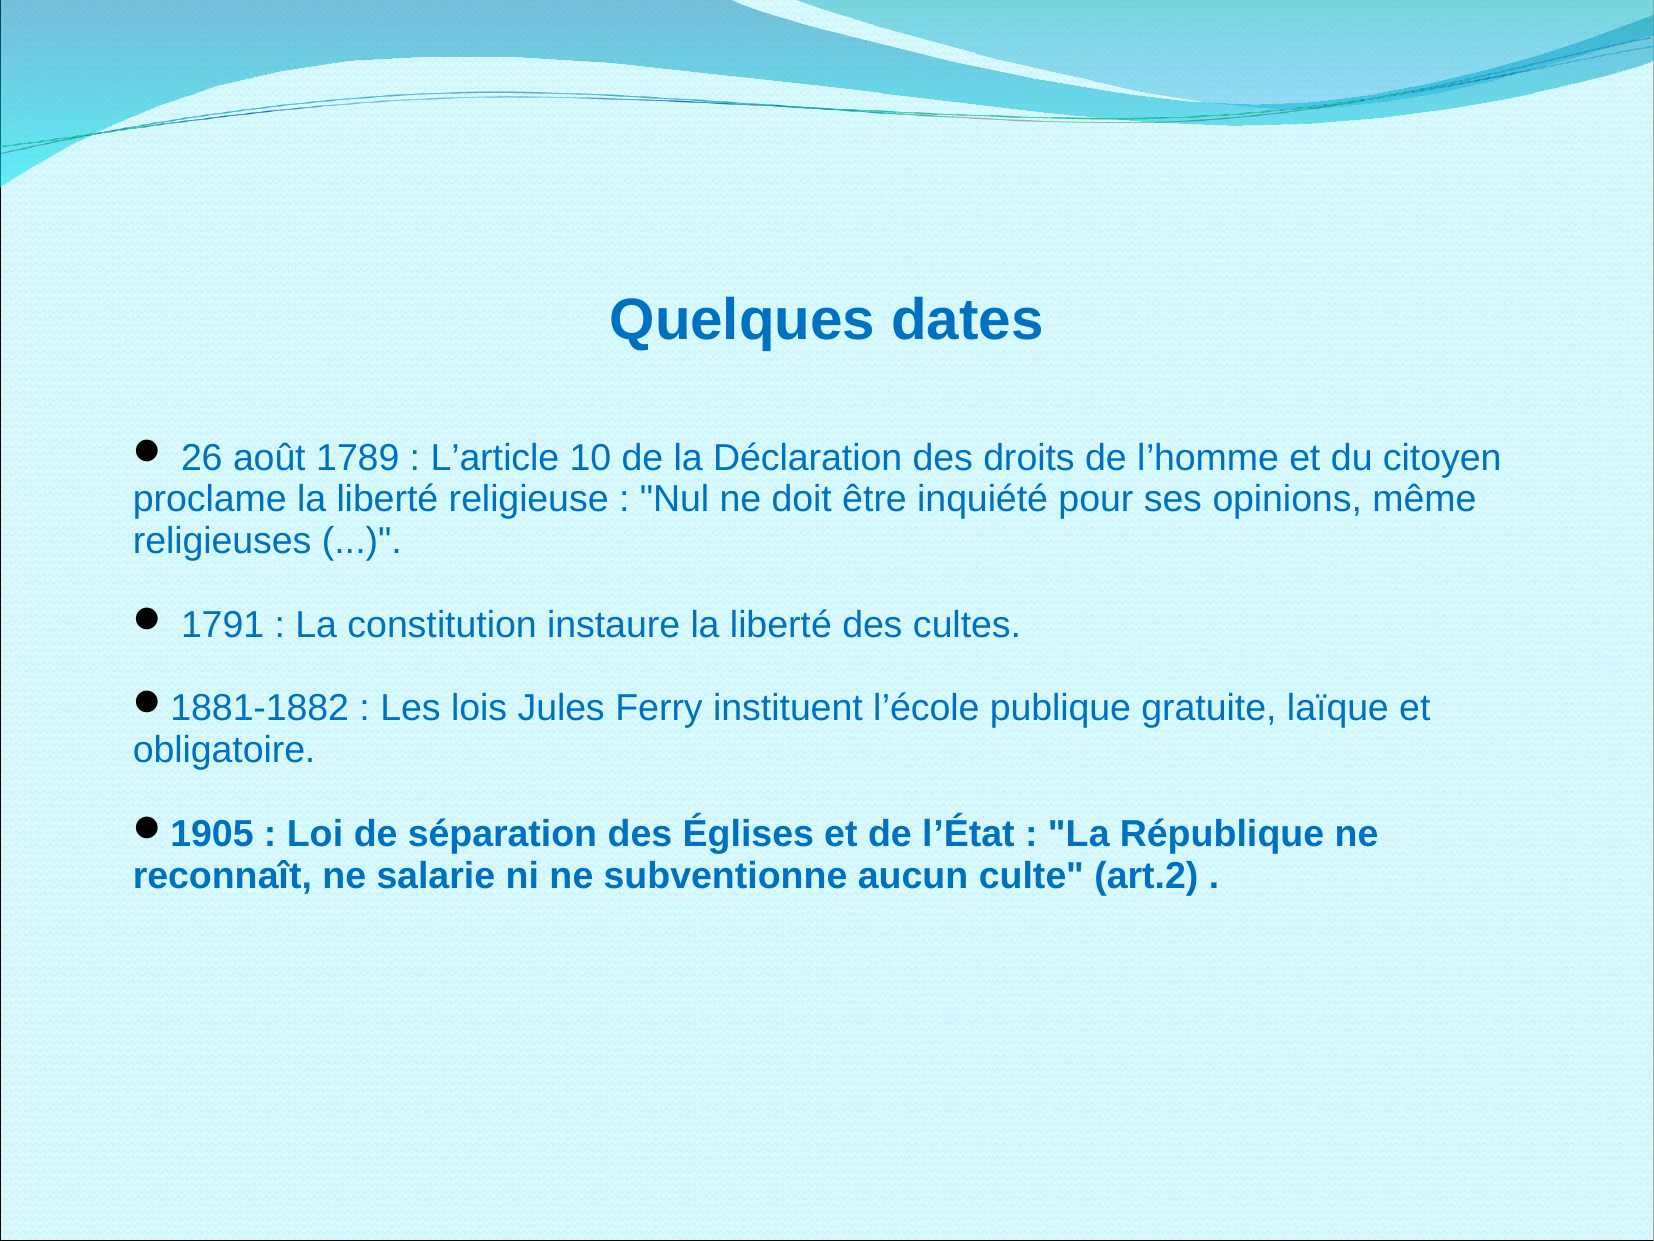

Quelques dates
 26 août 1789 : L’article 10 de la Déclaration des droits de l’homme et du citoyen proclame la liberté religieuse : "Nul ne doit être inquiété pour ses opinions, même religieuses (...)".
 1791 : La constitution instaure la liberté des cultes.
1881-1882 : Les lois Jules Ferry instituent l’école publique gratuite, laïque et obligatoire.
1905 : Loi de séparation des Églises et de l’État : "La République ne reconnaît, ne salarie ni ne subventionne aucun culte" (art.2) .